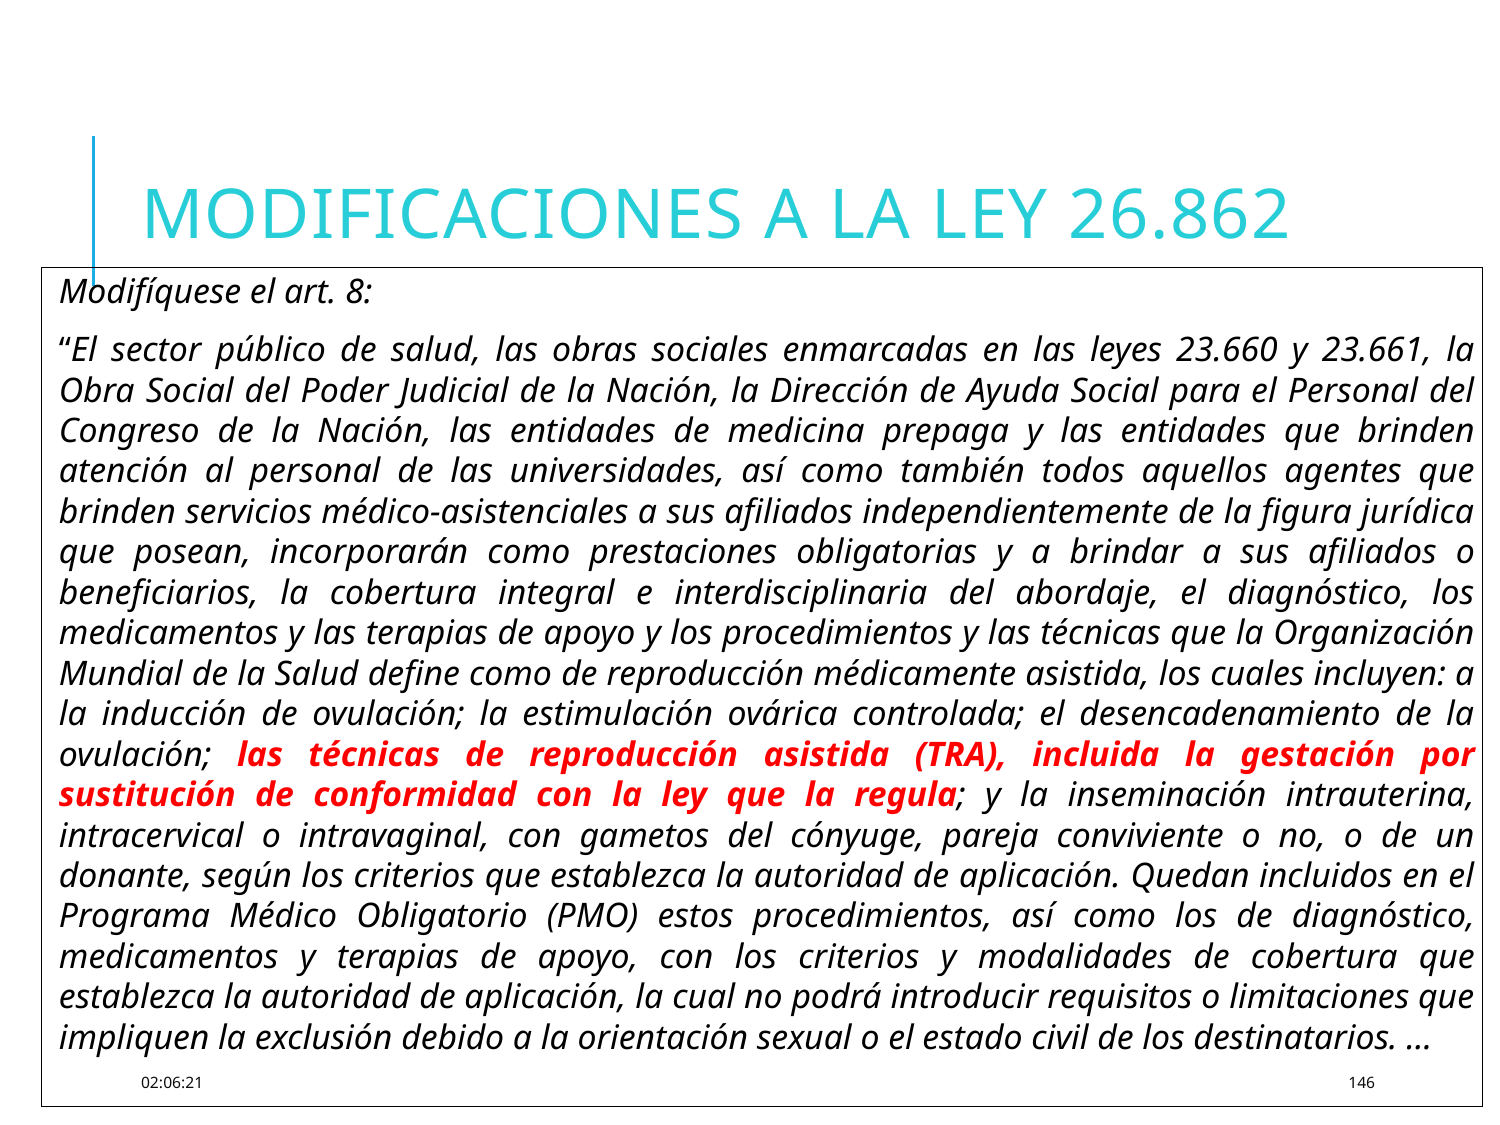

# Modificaciones a la ley 26.862
Modifíquese el art. 8:
“El sector público de salud, las obras sociales enmarcadas en las leyes 23.660 y 23.661, la Obra Social del Poder Judicial de la Nación, la Dirección de Ayuda Social para el Personal del Congreso de la Nación, las entidades de medicina prepaga y las entidades que brinden atención al personal de las universidades, así como también todos aquellos agentes que brinden servicios médico-asistenciales a sus afiliados independientemente de la figura jurídica que posean, incorporarán como prestaciones obligatorias y a brindar a sus afiliados o beneficiarios, la cobertura integral e interdisciplinaria del abordaje, el diagnóstico, los medicamentos y las terapias de apoyo y los procedimientos y las técnicas que la Organización Mundial de la Salud define como de reproducción médicamente asistida, los cuales incluyen: a la inducción de ovulación; la estimulación ovárica controlada; el desencadenamiento de la ovulación; las técnicas de reproducción asistida (TRA), incluida la gestación por sustitución de conformidad con la ley que la regula; y la inseminación intrauterina, intracervical o intravaginal, con gametos del cónyuge, pareja conviviente o no, o de un donante, según los criterios que establezca la autoridad de aplicación. Quedan incluidos en el Programa Médico Obligatorio (PMO) estos procedimientos, así como los de diagnóstico, medicamentos y terapias de apoyo, con los criterios y modalidades de cobertura que establezca la autoridad de aplicación, la cual no podrá introducir requisitos o limitaciones que impliquen la exclusión debido a la orientación sexual o el estado civil de los destinatarios. …
02:48:06